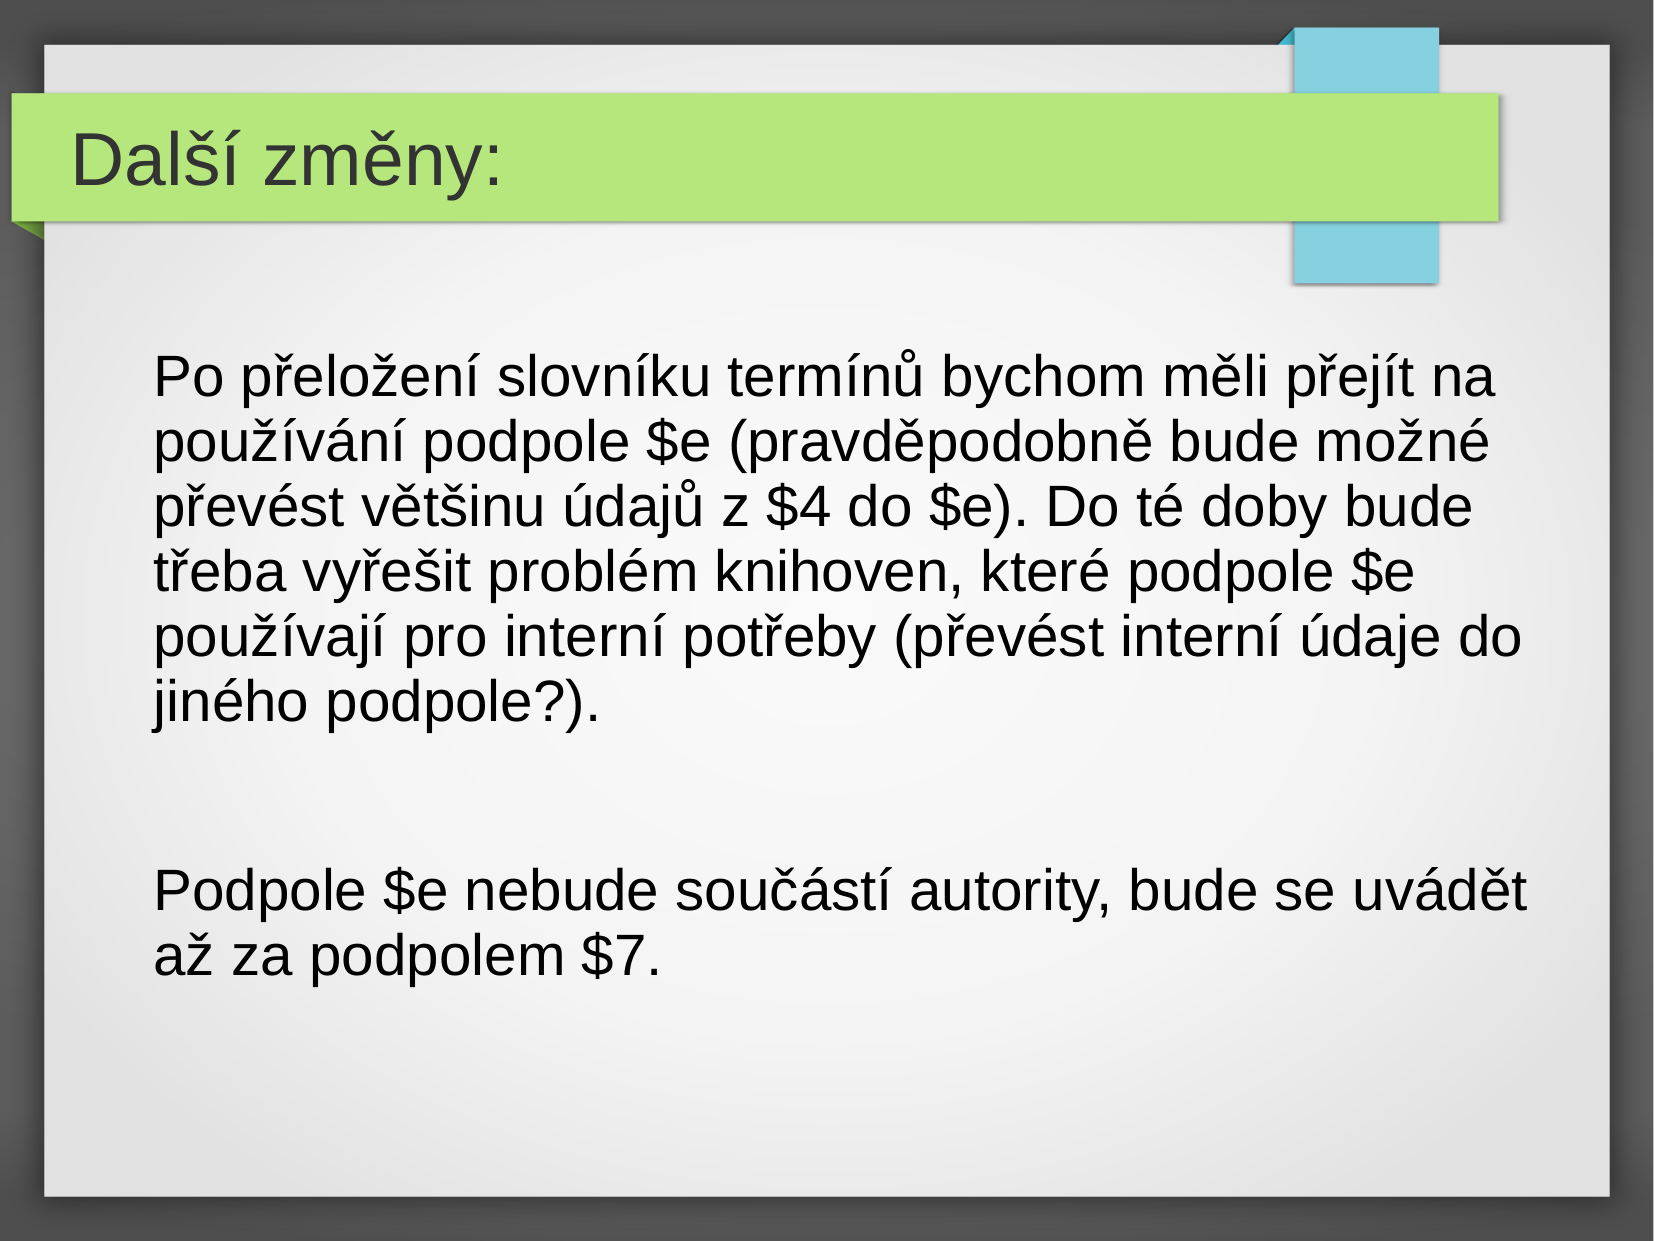

# Další změny:
Po přeložení slovníku termínů bychom měli přejít na používání podpole $e (pravděpodobně bude možné převést většinu údajů z $4 do $e). Do té doby bude třeba vyřešit problém knihoven, které podpole $e používají pro interní potřeby (převést interní údaje do jiného podpole?).
Podpole $e nebude součástí autority, bude se uvádět až za podpolem $7.